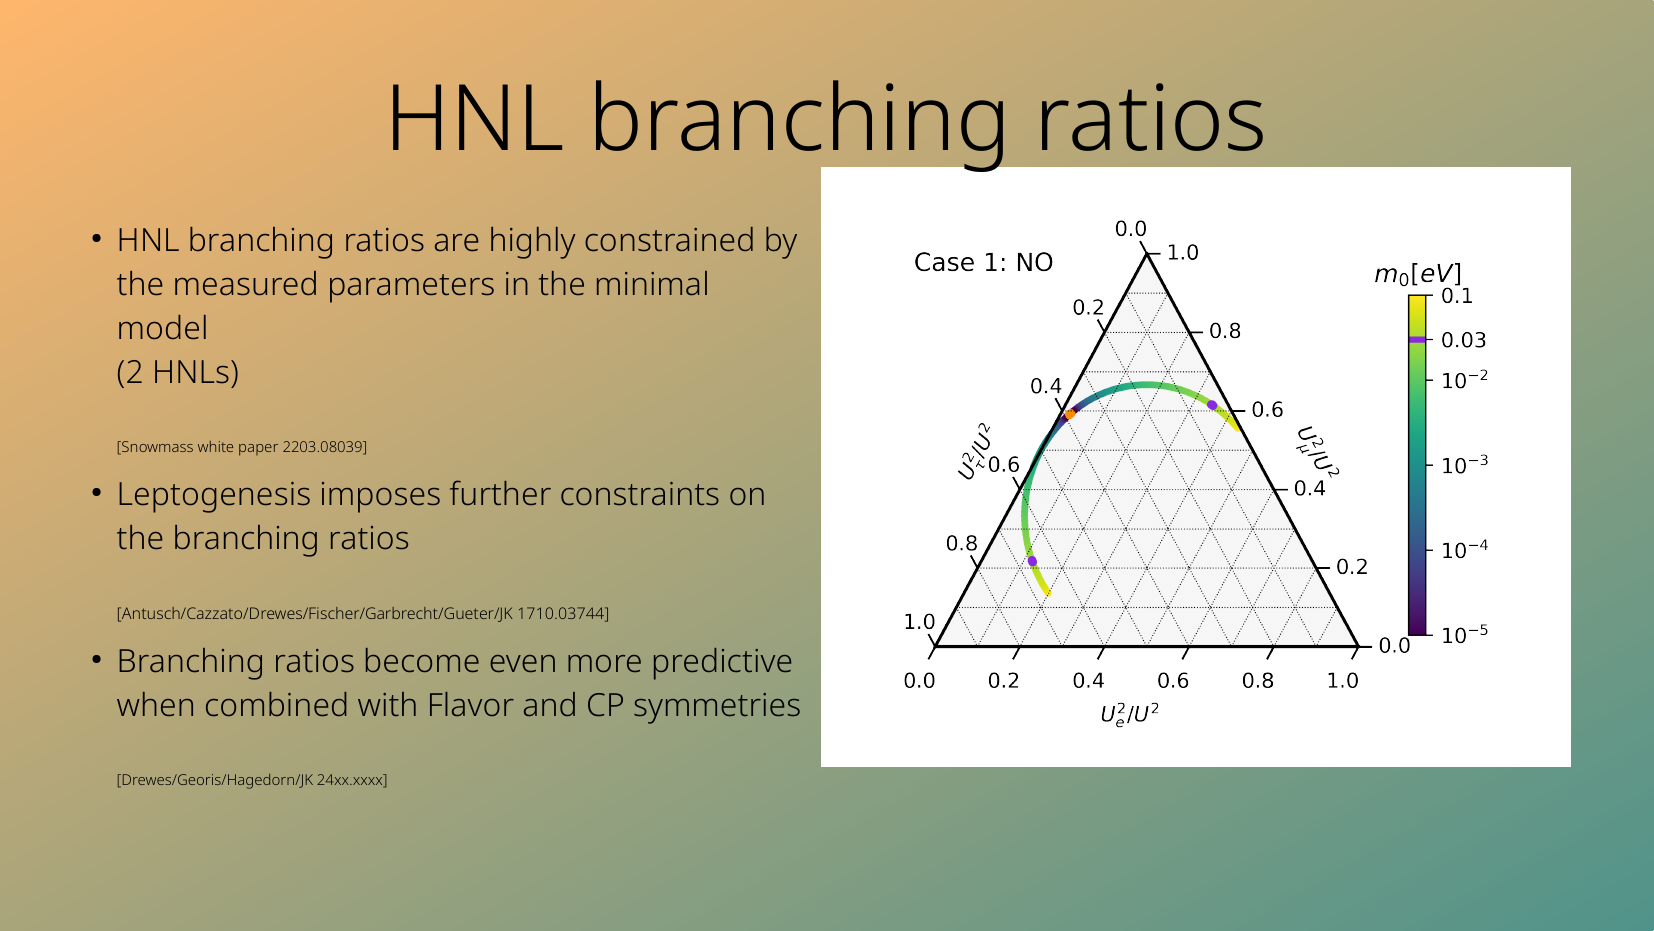

# HNL branching ratios
HNL branching ratios are highly constrained by the measured parameters in the minimal model
(2 HNLs)
[Snowmass white paper 2203.08039]
Leptogenesis imposes further constraints on the branching ratios
[Antusch/Cazzato/Drewes/Fischer/Garbrecht/Gueter/JK 1710.03744]
Branching ratios become even more predictive when combined with Flavor and CP symmetries
[Drewes/Georis/Hagedorn/JK 24xx.xxxx]